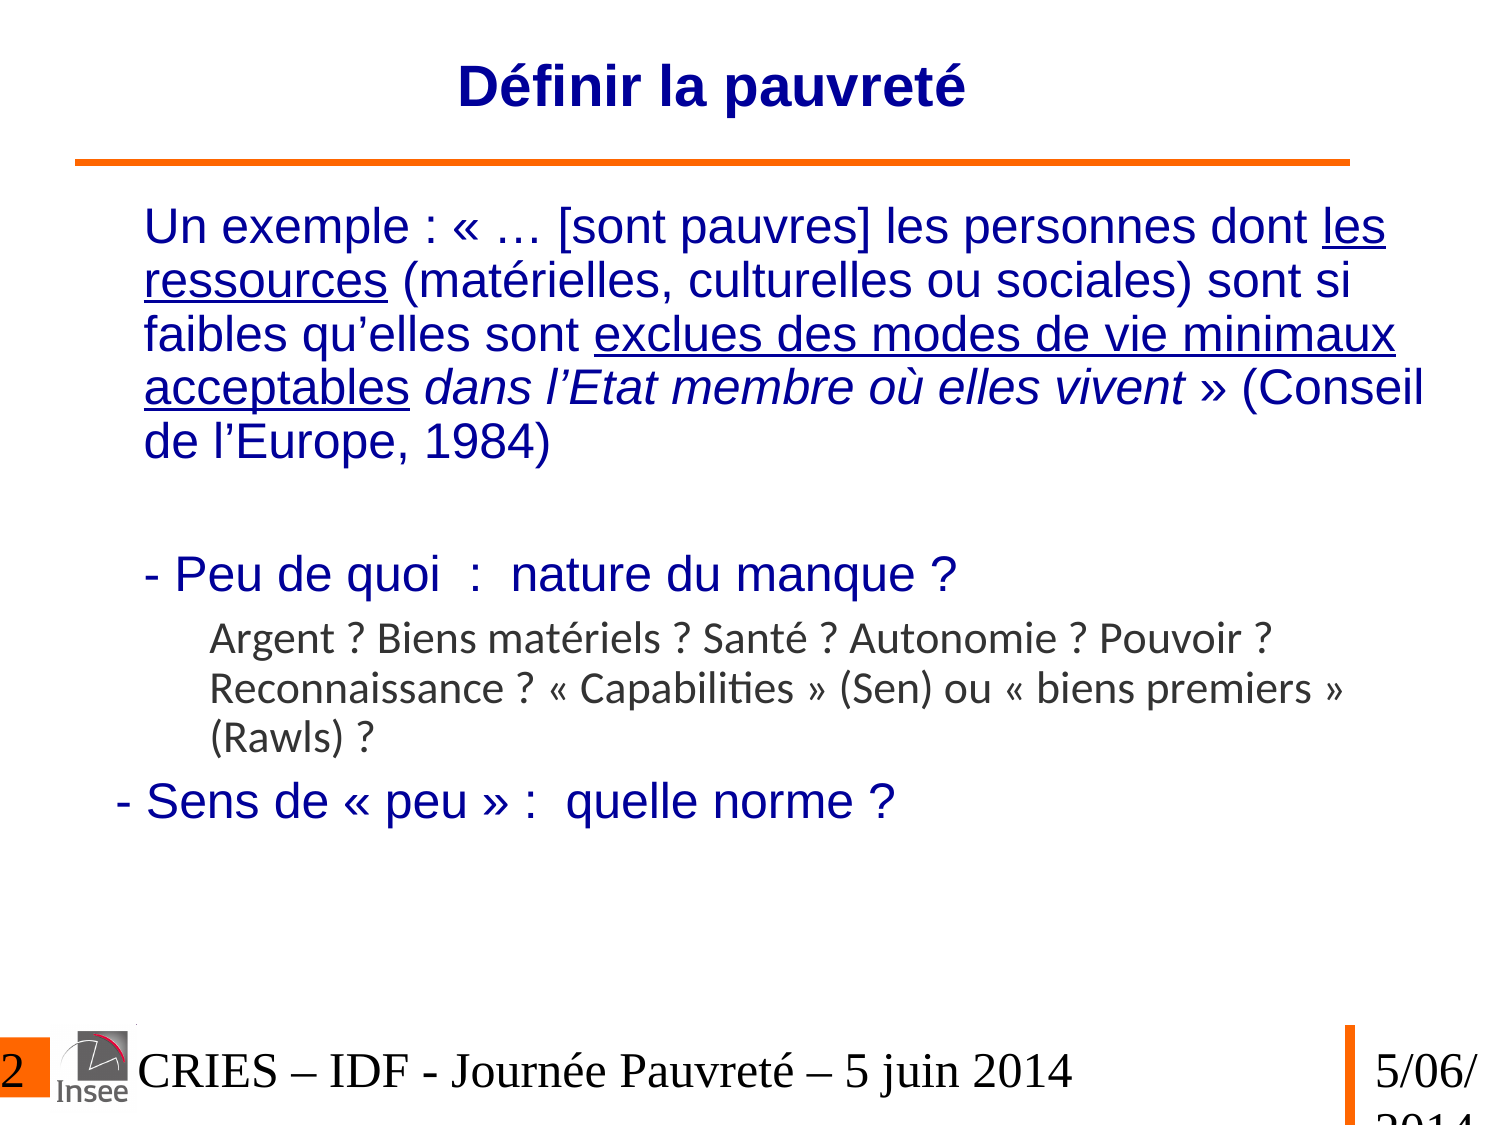

# Définir la pauvreté
Un exemple : « … [sont pauvres] les personnes dont les ressources (matérielles, culturelles ou sociales) sont si faibles qu’elles sont exclues des modes de vie minimaux acceptables dans l’Etat membre où elles vivent » (Conseil de l’Europe, 1984)
- Peu de quoi : nature du manque ?
	Argent ? Biens matériels ? Santé ? Autonomie ? Pouvoir ? Reconnaissance ? « Capabilities » (Sen) ou « biens premiers » (Rawls) ?
 - Sens de « peu » : quelle norme ?
2
Titre du diaporama
Date